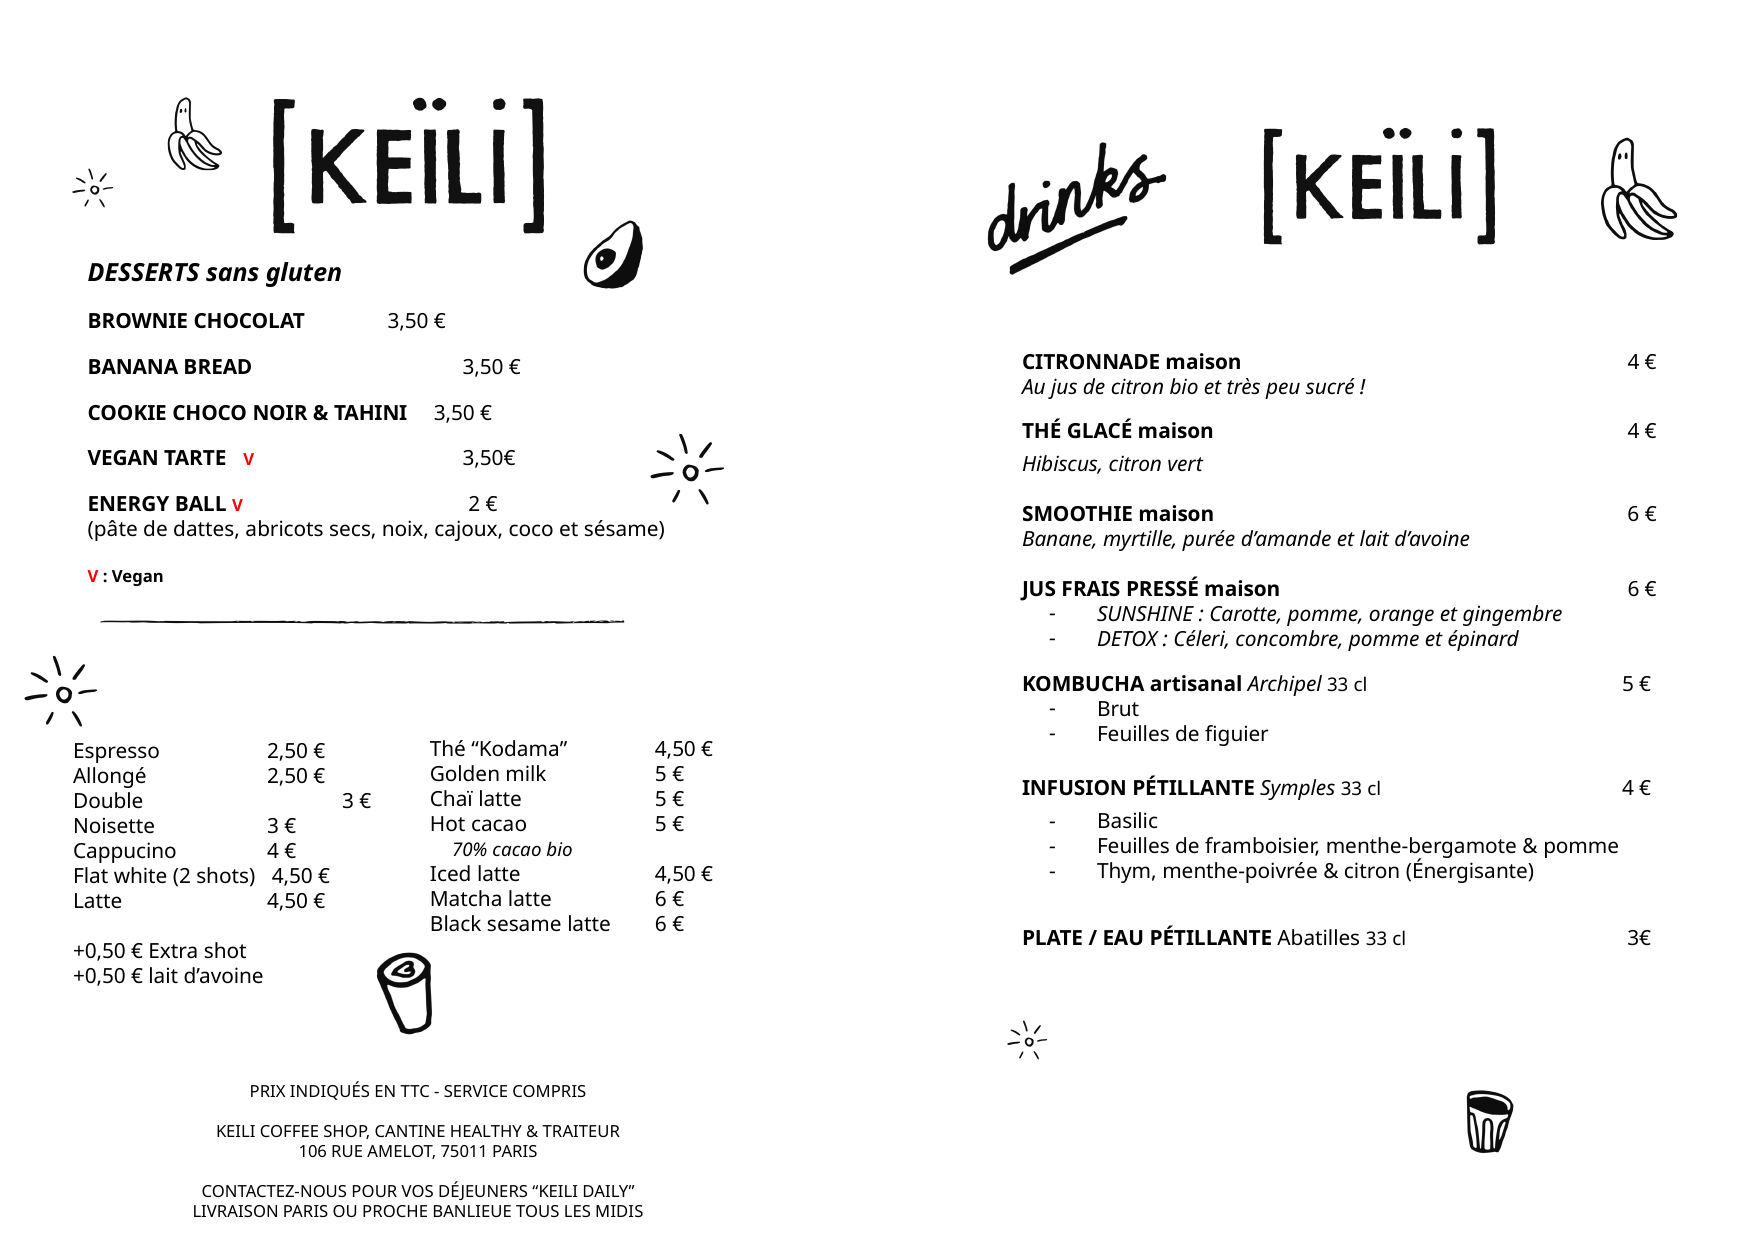

DESSERTS sans gluten
BROWNIE CHOCOLAT 		3,50 €
BANANA BREAD			3,50 €
COOKIE CHOCO NOIR & TAHINI 3,50 €
VEGAN TARTE	 V			3,50€
ENERGY BALL V 			 2 €
(pâte de dattes, abricots secs, noix, cajoux, coco et sésame)
V : Vegan
CITRONNADE maison			 		 	 4 €
Au jus de citron bio et très peu sucré !
THÉ GLACÉ maison					 	 4 €
Hibiscus, citron vert
SMOOTHIE maison 						 6 €
Banane, myrtille, purée d’amande et lait d’avoine
JUS FRAIS PRESSÉ maison 					 6 €
SUNSHINE : Carotte, pomme, orange et gingembre
DETOX : Céleri, concombre, pomme et épinard
KOMBUCHA artisanal Archipel 33 cl				5 €
Brut
Feuilles de figuier
INFUSION PÉTILLANTE Symples 33 cl				4 €
Basilic
Feuilles de framboisier, menthe-bergamote & pomme
Thym, menthe-poivrée & citron (Énergisante)
PLATE / EAU PÉTILLANTE Abatilles 33 cl			 3€
Espresso	 2,50 €
Allongé 	 2,50 €
Double 		 3 €
Noisette	 3 €
Cappucino 	 4 €
Flat white (2 shots) 4,50 €
Latte	 	 4,50 €
+0,50 € Extra shot
+0,50 € lait d’avoine
Thé “Kodama”		4,50 €
Golden milk		5 €
Chaï latte		5 €
Hot cacao 		5 €
 70% cacao bio
Iced latte		4,50 €
Matcha latte		6 €
Black sesame latte	6 €
PRIX INDIQUÉS EN TTC - SERVICE COMPRIS
KEILI COFFEE SHOP, CANTINE HEALTHY & TRAITEUR
106 RUE AMELOT, 75011 PARIS
CONTACTEZ-NOUS POUR VOS DÉJEUNERS “KEILI DAILY”
LIVRAISON PARIS OU PROCHE BANLIEUE TOUS LES MIDIS